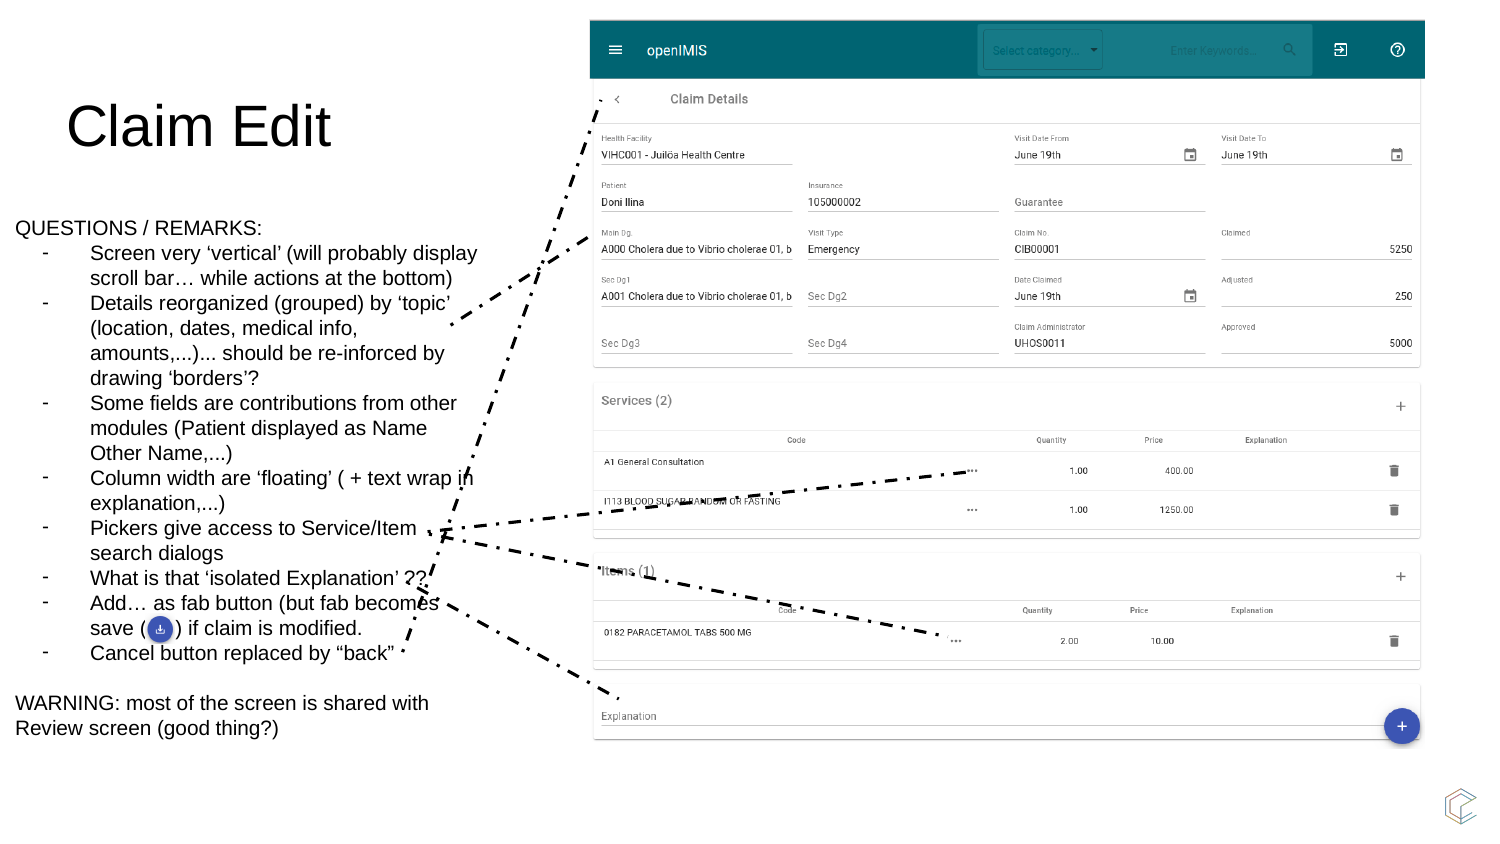

# Claim Edit
QUESTIONS / REMARKS:
Screen very ‘vertical’ (will probably display scroll bar… while actions at the bottom)
Details reorganized (grouped) by ‘topic’ (location, dates, medical info, amounts,...)... should be re-inforced by drawing ‘borders’?
Some fields are contributions from other modules (Patient displayed as Name Other Name,...)
Column width are ‘floating’ ( + text wrap in explanation,...)
Pickers give access to Service/Item search dialogs
What is that ‘isolated Explanation’ ??
Add… as fab button (but fab becomes save ( ) if claim is modified.
Cancel button replaced by “back”
WARNING: most of the screen is shared with Review screen (good thing?)